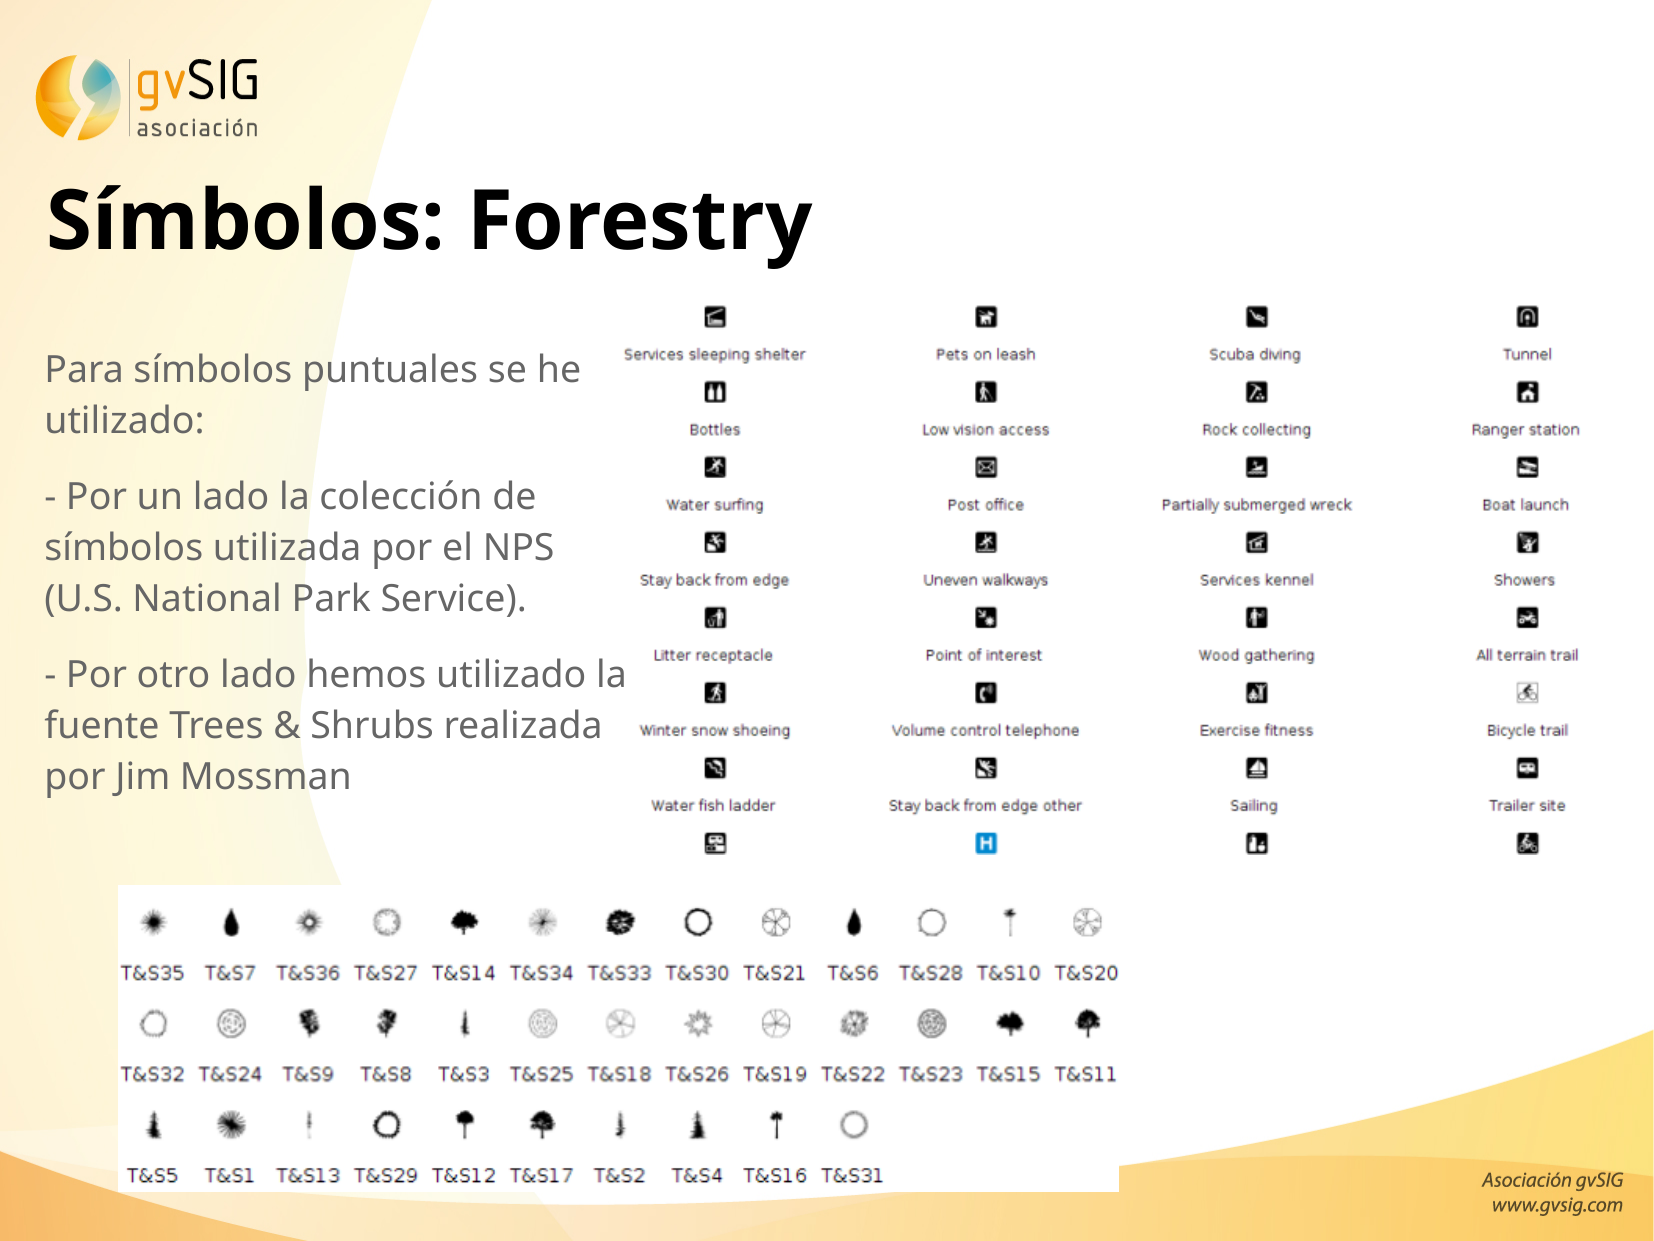

# Símbolos: Forestry
Para símbolos puntuales se he utilizado:
- Por un lado la colección de símbolos utilizada por el NPS (U.S. National Park Service).
- Por otro lado hemos utilizado la fuente Trees & Shrubs realizada por Jim Mossman